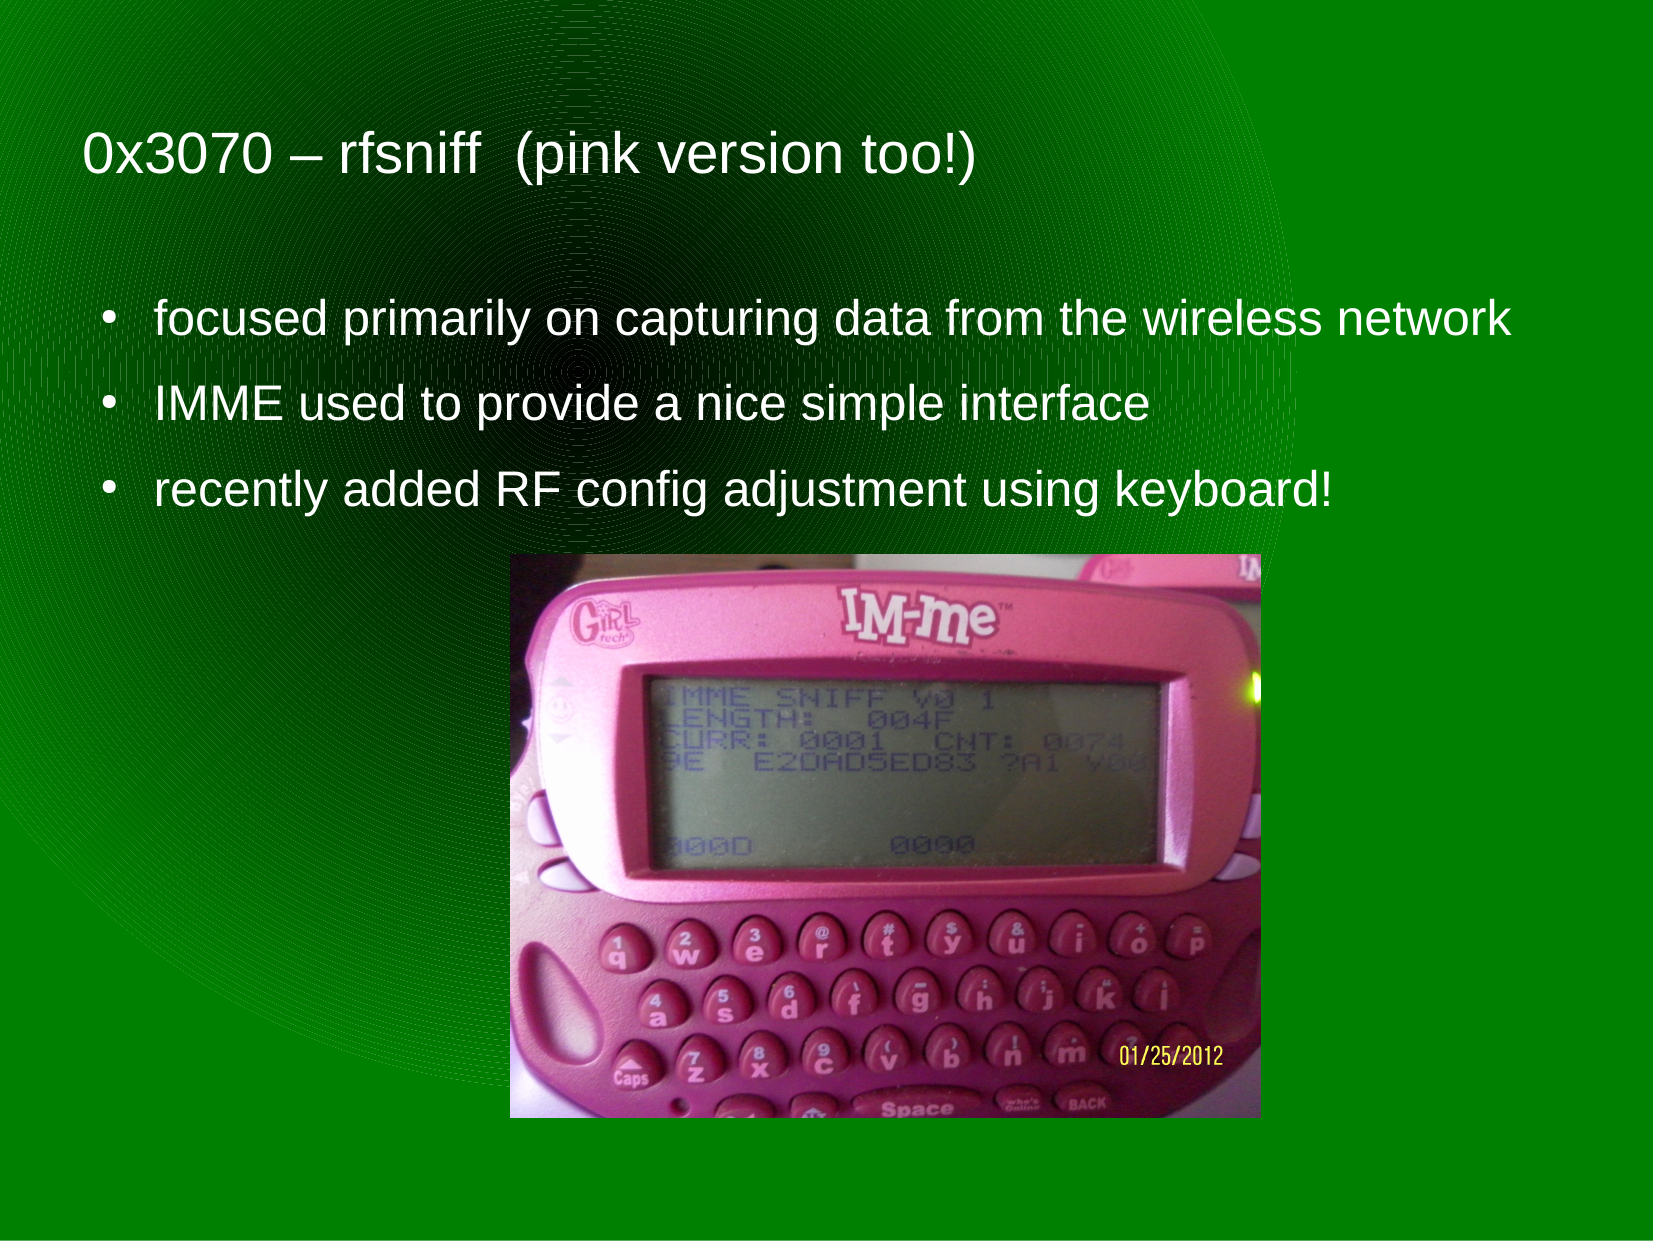

# 0x3070 – rfsniff (pink version too!)
focused primarily on capturing data from the wireless network
IMME used to provide a nice simple interface
recently added RF config adjustment using keyboard!